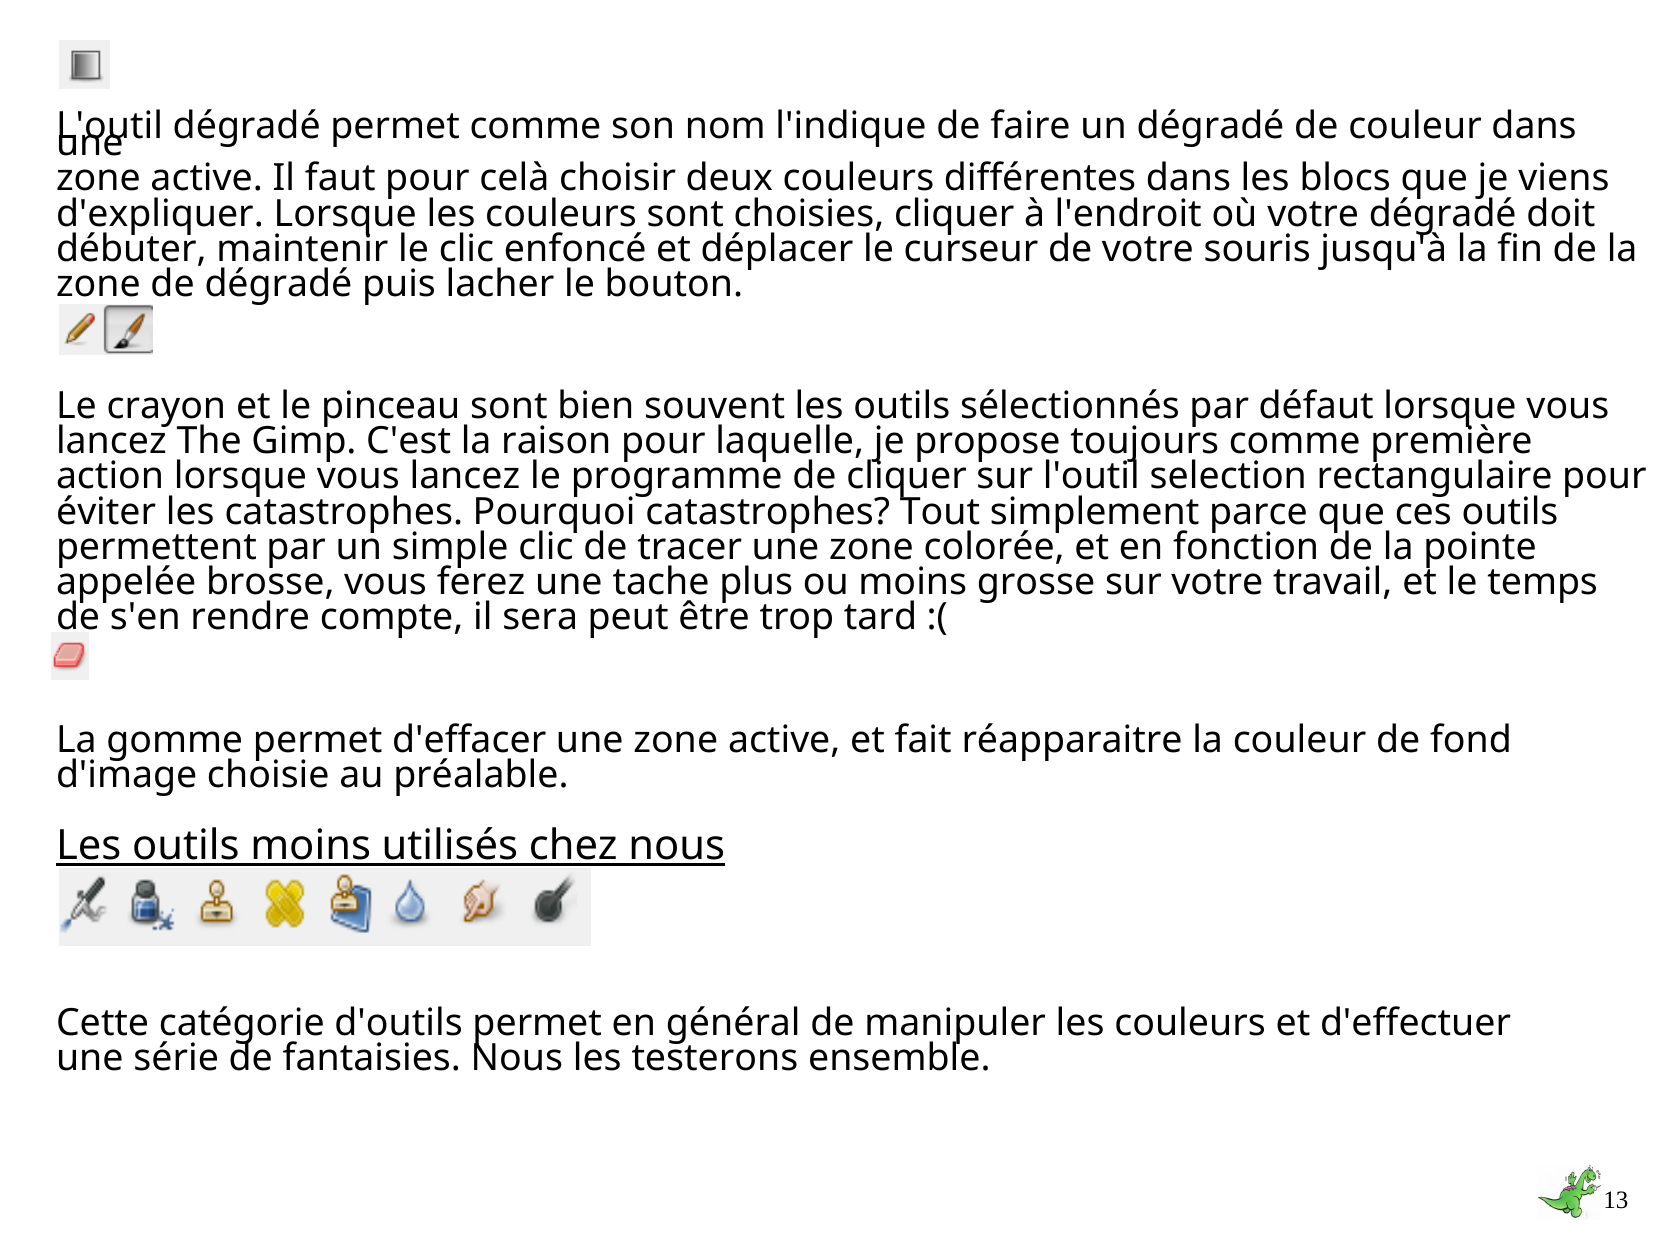

L'outil dégradé permet comme son nom l'indique de faire un dégradé de couleur dans une
zone active. Il faut pour celà choisir deux couleurs différentes dans les blocs que je viens
d'expliquer. Lorsque les couleurs sont choisies, cliquer à l'endroit où votre dégradé doit
débuter, maintenir le clic enfoncé et déplacer le curseur de votre souris jusqu'à la fin de la
zone de dégradé puis lacher le bouton.
Le crayon et le pinceau sont bien souvent les outils sélectionnés par défaut lorsque vous
lancez The Gimp. C'est la raison pour laquelle, je propose toujours comme première
action lorsque vous lancez le programme de cliquer sur l'outil selection rectangulaire pour
éviter les catastrophes. Pourquoi catastrophes? Tout simplement parce que ces outils
permettent par un simple clic de tracer une zone colorée, et en fonction de la pointe
appelée brosse, vous ferez une tache plus ou moins grosse sur votre travail, et le temps
de s'en rendre compte, il sera peut être trop tard :(
La gomme permet d'effacer une zone active, et fait réapparaitre la couleur de fond
d'image choisie au préalable.
Les outils moins utilisés chez nous
Cette catégorie d'outils permet en général de manipuler les couleurs et d'effectuer
une série de fantaisies. Nous les testerons ensemble.
13